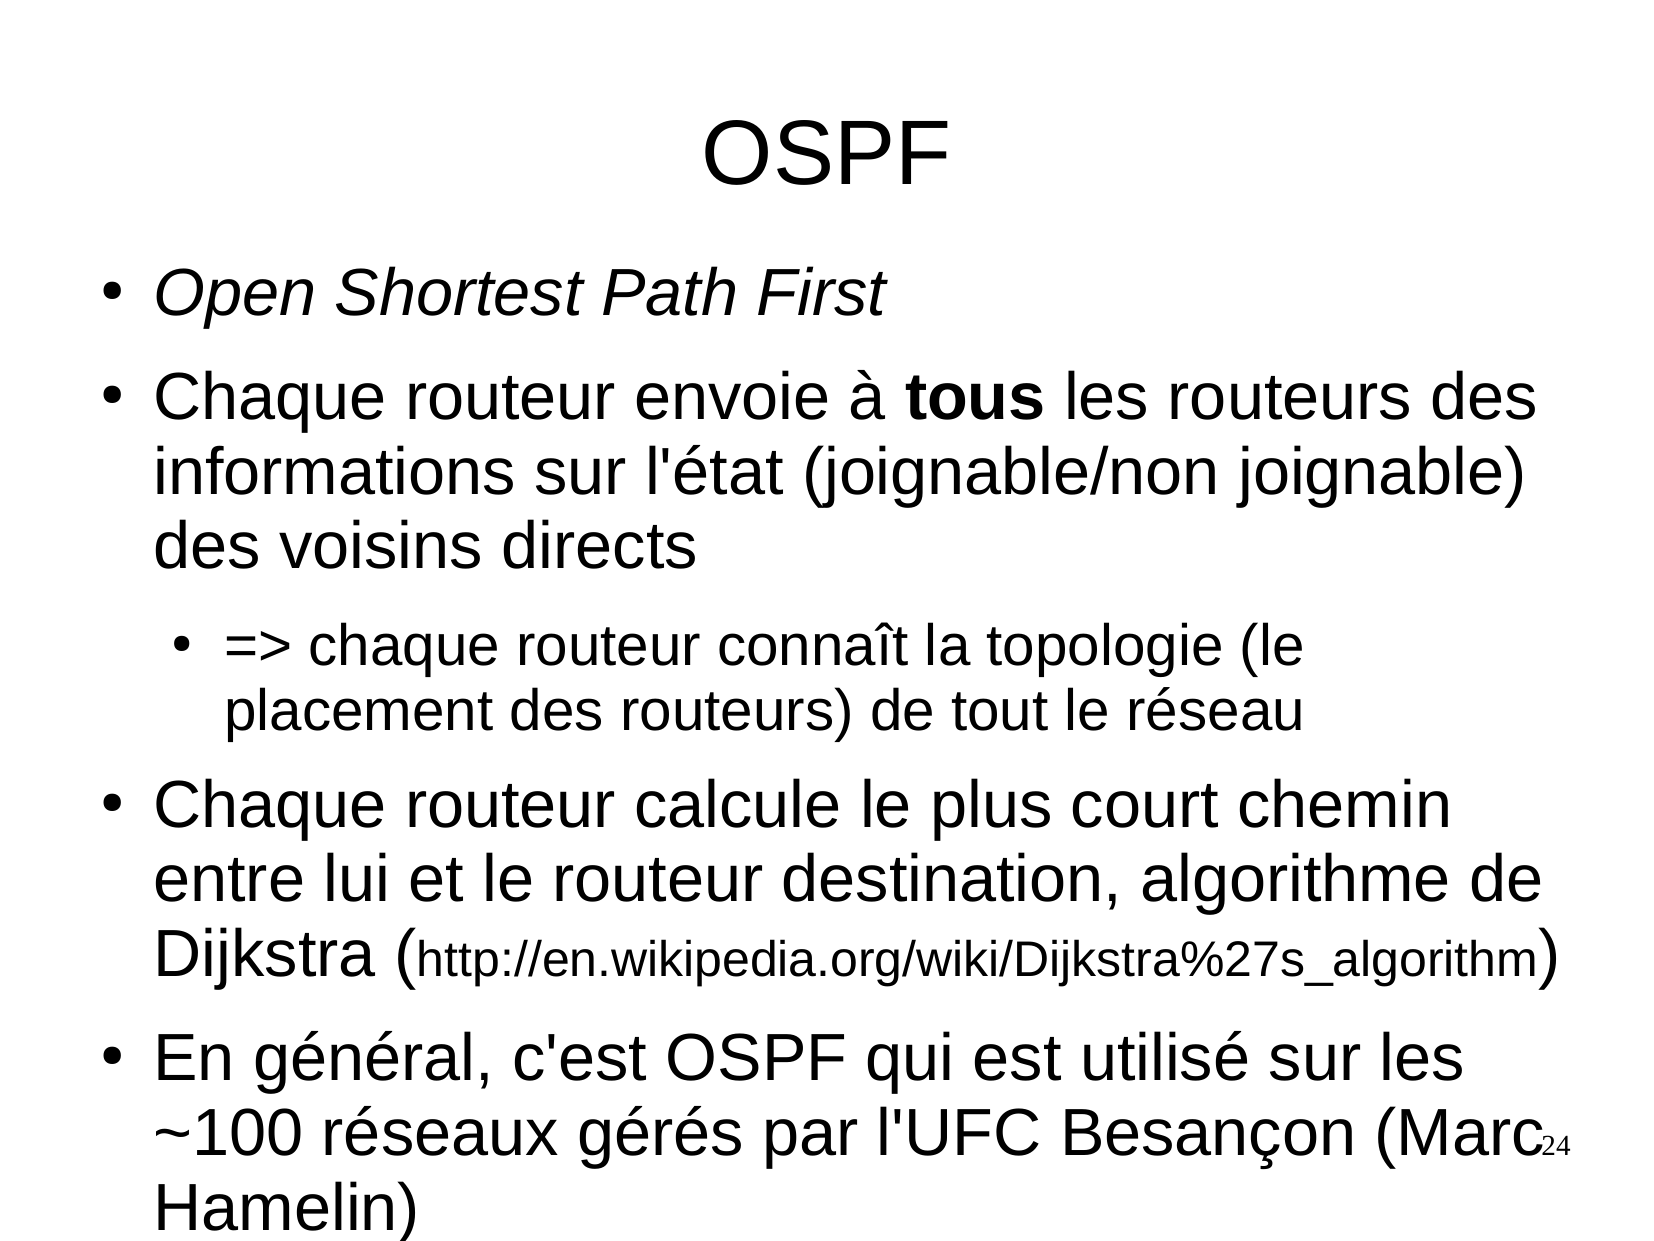

# OSPF
Open Shortest Path First
Chaque routeur envoie à tous les routeurs des informations sur l'état (joignable/non joignable) des voisins directs
=> chaque routeur connaît la topologie (le placement des routeurs) de tout le réseau
Chaque routeur calcule le plus court chemin entre lui et le routeur destination, algorithme de Dijkstra (http://en.wikipedia.org/wiki/Dijkstra%27s_algorithm)
En général, c'est OSPF qui est utilisé sur les ~100 réseaux gérés par l'UFC Besançon (Marc Hamelin)
24